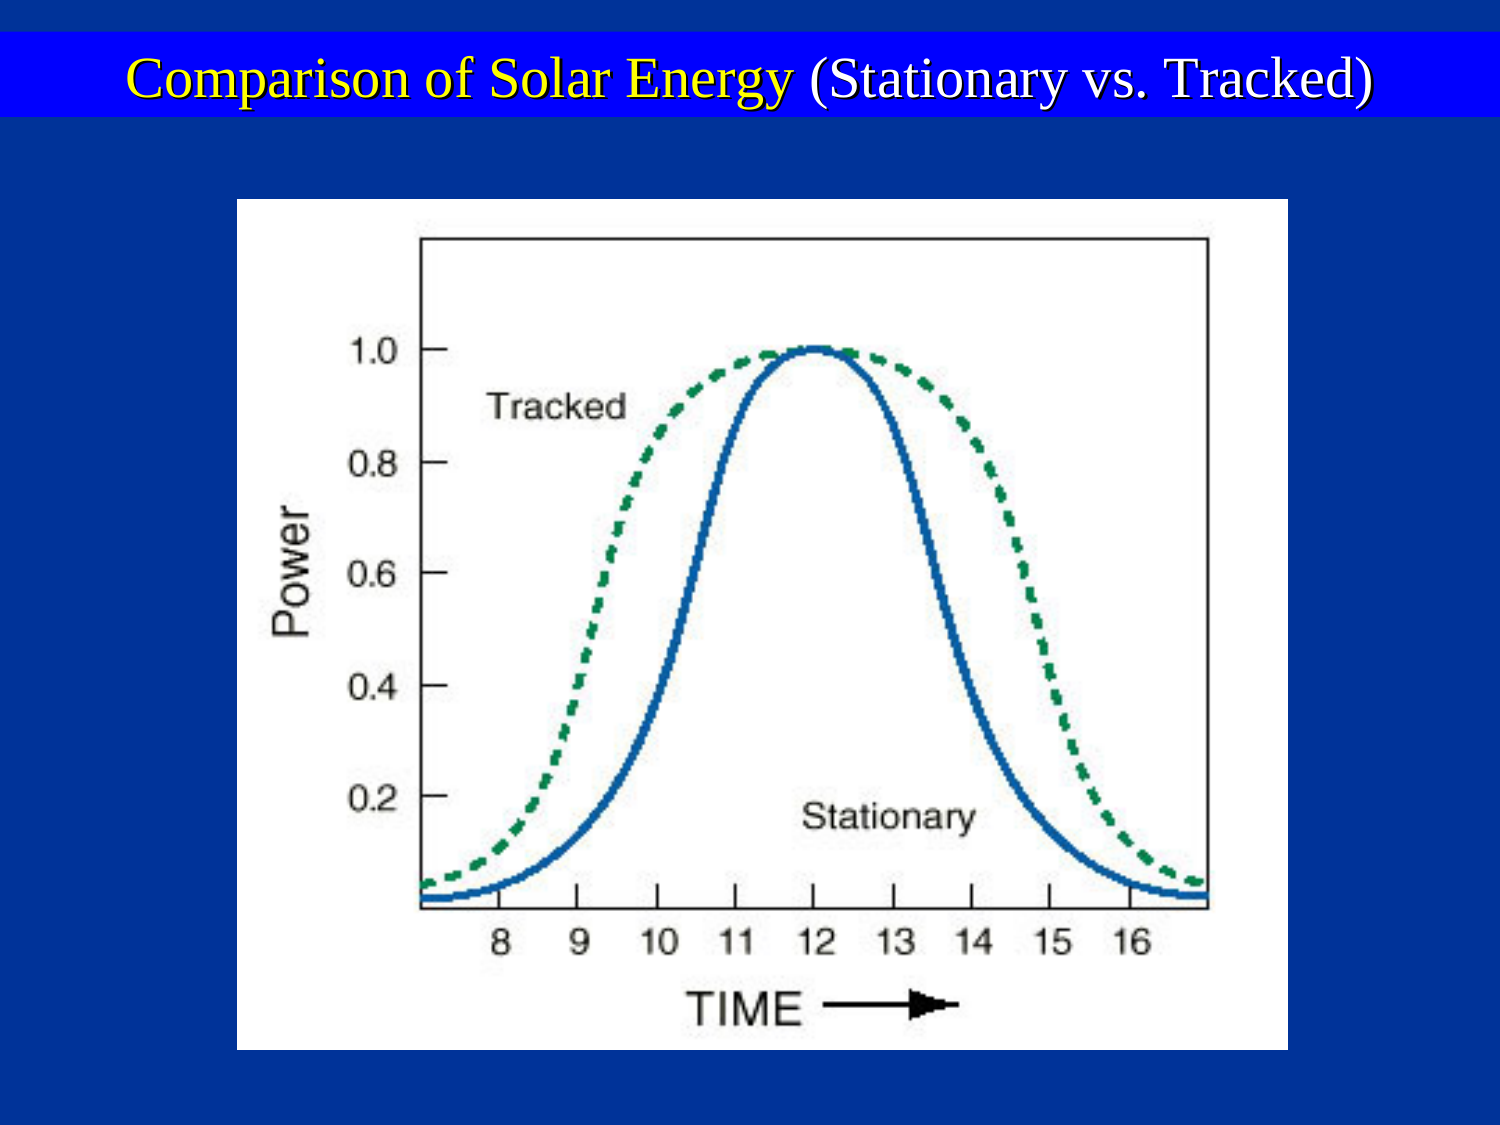

Comparison of Solar Energy (Stationary vs. Tracked)